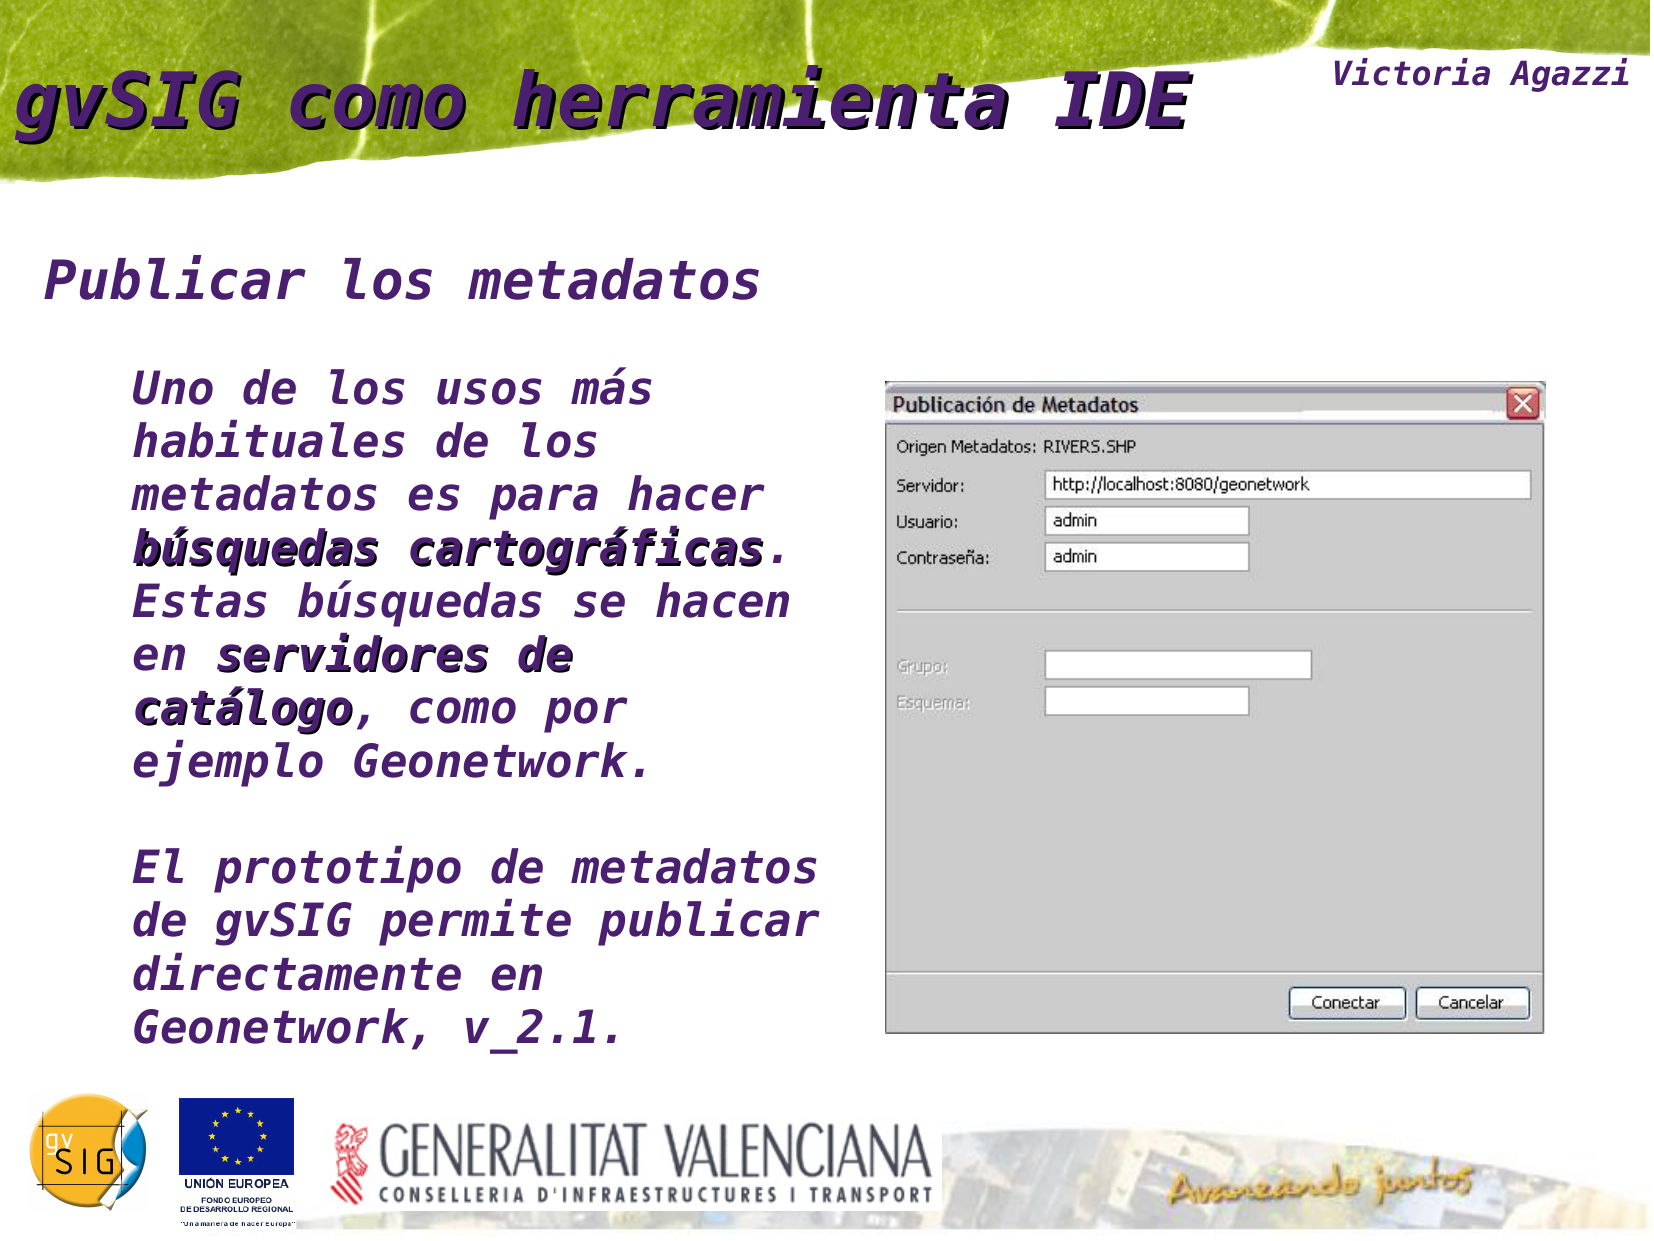

gvSIG como herramienta IDE
Victoria Agazzi
Publicar los metadatos
Uno de los usos más habituales de los metadatos es para hacer búsquedas cartográficas. Estas búsquedas se hacen en servidores de catálogo, como por ejemplo Geonetwork.
El prototipo de metadatos de gvSIG permite publicar directamente en Geonetwork, v_2.1.